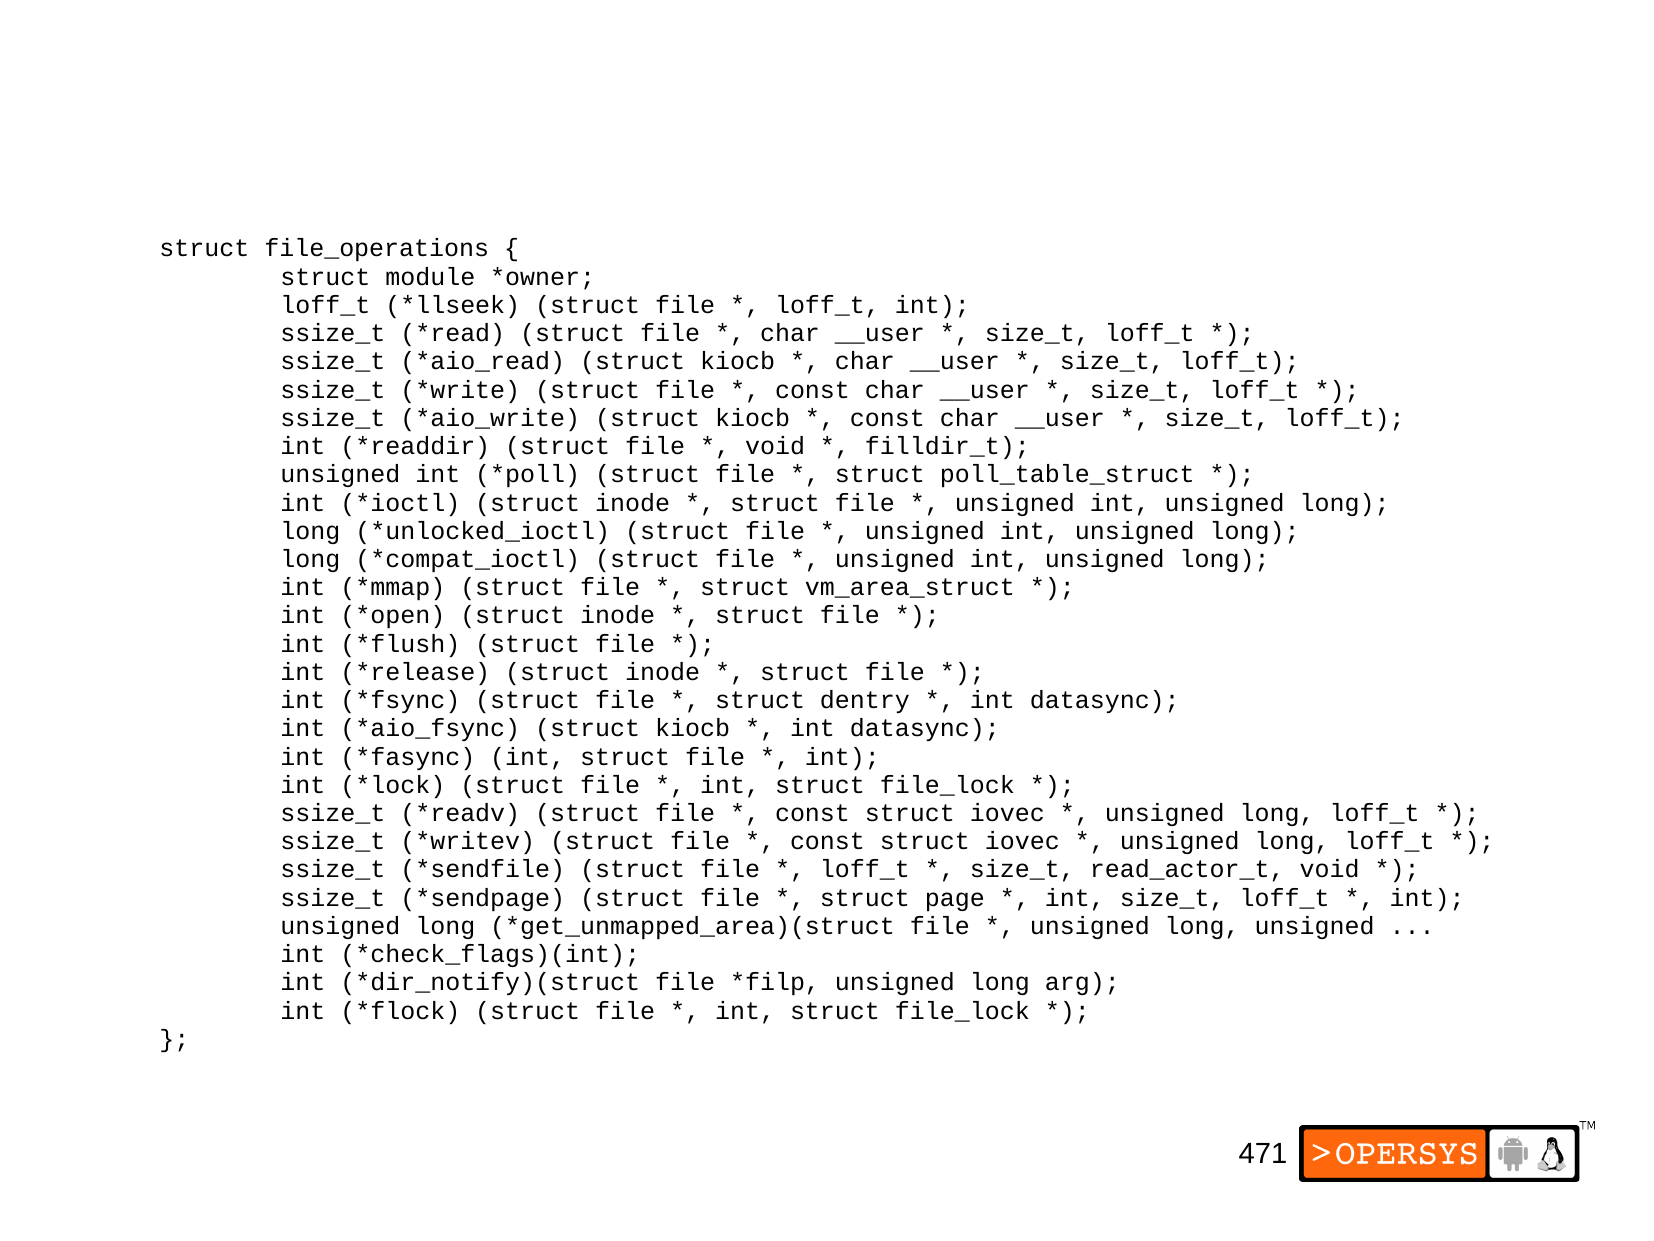

# struct file_operations {
	struct module *owner;
	loff_t (*llseek) (struct file *, loff_t, int);
	ssize_t (*read) (struct file *, char __user *, size_t, loff_t *);
	ssize_t (*aio_read) (struct kiocb *, char __user *, size_t, loff_t);
	ssize_t (*write) (struct file *, const char __user *, size_t, loff_t *);
	ssize_t (*aio_write) (struct kiocb *, const char __user *, size_t, loff_t);
	int (*readdir) (struct file *, void *, filldir_t);
	unsigned int (*poll) (struct file *, struct poll_table_struct *);
	int (*ioctl) (struct inode *, struct file *, unsigned int, unsigned long);
	long (*unlocked_ioctl) (struct file *, unsigned int, unsigned long);
	long (*compat_ioctl) (struct file *, unsigned int, unsigned long);
	int (*mmap) (struct file *, struct vm_area_struct *);
	int (*open) (struct inode *, struct file *);
	int (*flush) (struct file *);
	int (*release) (struct inode *, struct file *);
	int (*fsync) (struct file *, struct dentry *, int datasync);
	int (*aio_fsync) (struct kiocb *, int datasync);
	int (*fasync) (int, struct file *, int);
	int (*lock) (struct file *, int, struct file_lock *);
	ssize_t (*readv) (struct file *, const struct iovec *, unsigned long, loff_t *);
	ssize_t (*writev) (struct file *, const struct iovec *, unsigned long, loff_t *);
	ssize_t (*sendfile) (struct file *, loff_t *, size_t, read_actor_t, void *);
	ssize_t (*sendpage) (struct file *, struct page *, int, size_t, loff_t *, int);
	unsigned long (*get_unmapped_area)(struct file *, unsigned long, unsigned ...
	int (*check_flags)(int);
	int (*dir_notify)(struct file *filp, unsigned long arg);
	int (*flock) (struct file *, int, struct file_lock *);
};